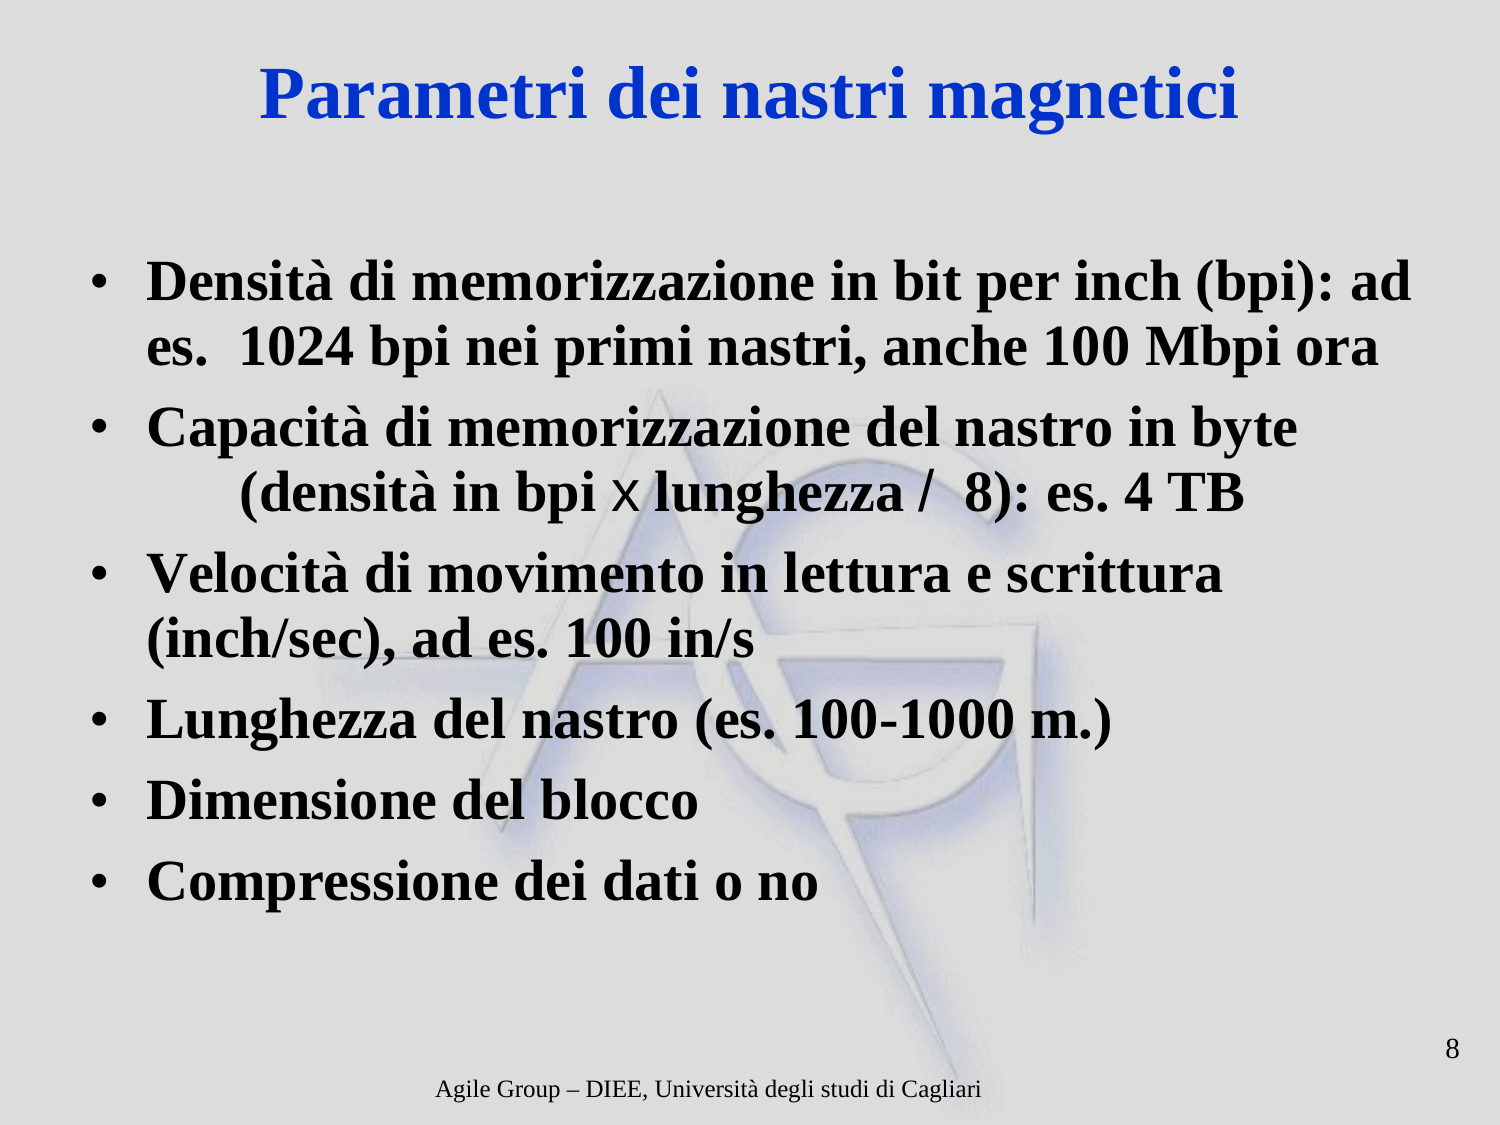

# Parametri dei nastri magnetici
Densità di memorizzazione in bit per inch (bpi): ad es. 1024 bpi nei primi nastri, anche 100 Mbpi ora
Capacità di memorizzazione del nastro in byte
	(densità in bpi x lunghezza / 8): es. 4 TB
Velocità di movimento in lettura e scrittura (inch/sec), ad es. 100 in/s
Lunghezza del nastro (es. 100-1000 m.)
Dimensione del blocco
Compressione dei dati o no
8